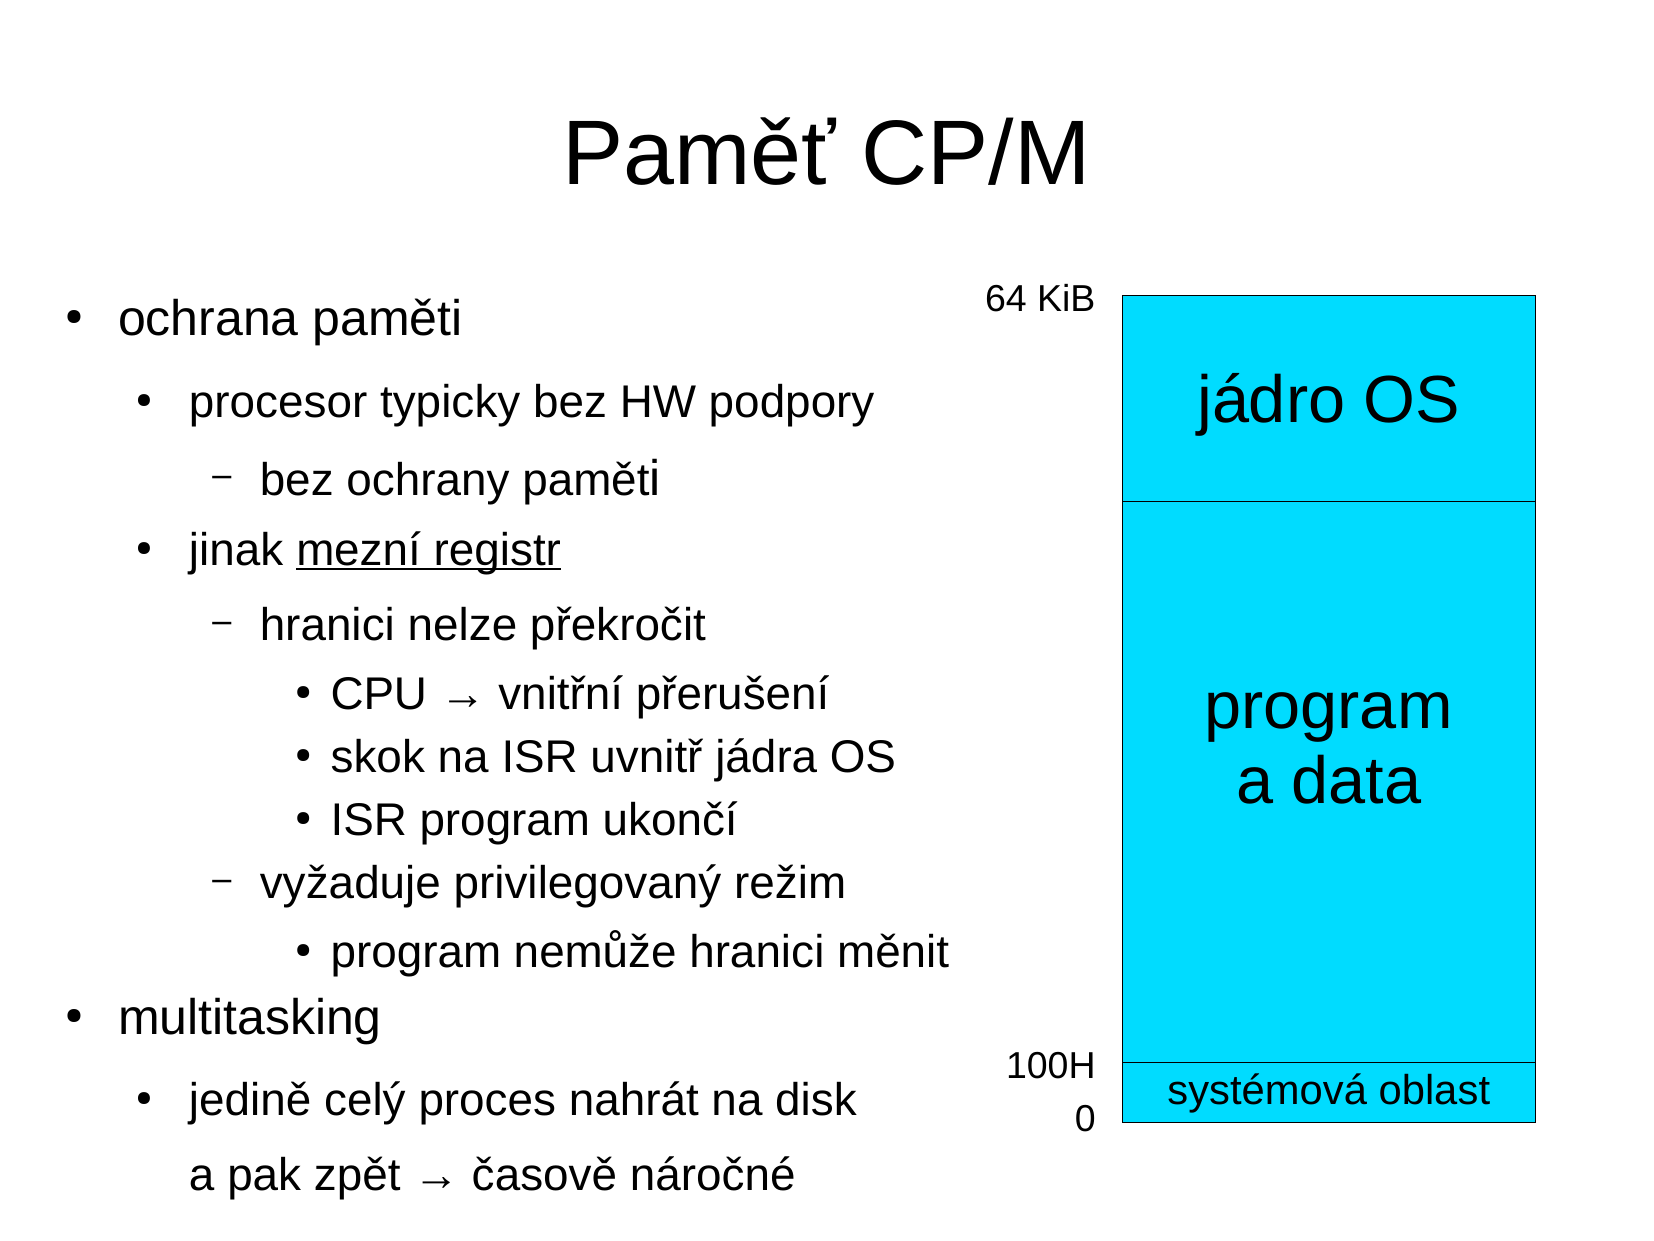

# Paměť CP/M
64 KiB
ochrana paměti
procesor typicky bez HW podpory
bez ochrany paměti
jinak mezní registr
hranici nelze překročit
CPU → vnitřní přerušení
skok na ISR uvnitř jádra OS
ISR program ukončí
vyžaduje privilegovaný režim
program nemůže hranici měnit
multitasking
jedině celý proces nahrát na disk
a pak zpět → časově náročné
jádro OS
program
a data
100H
systémová oblast
0